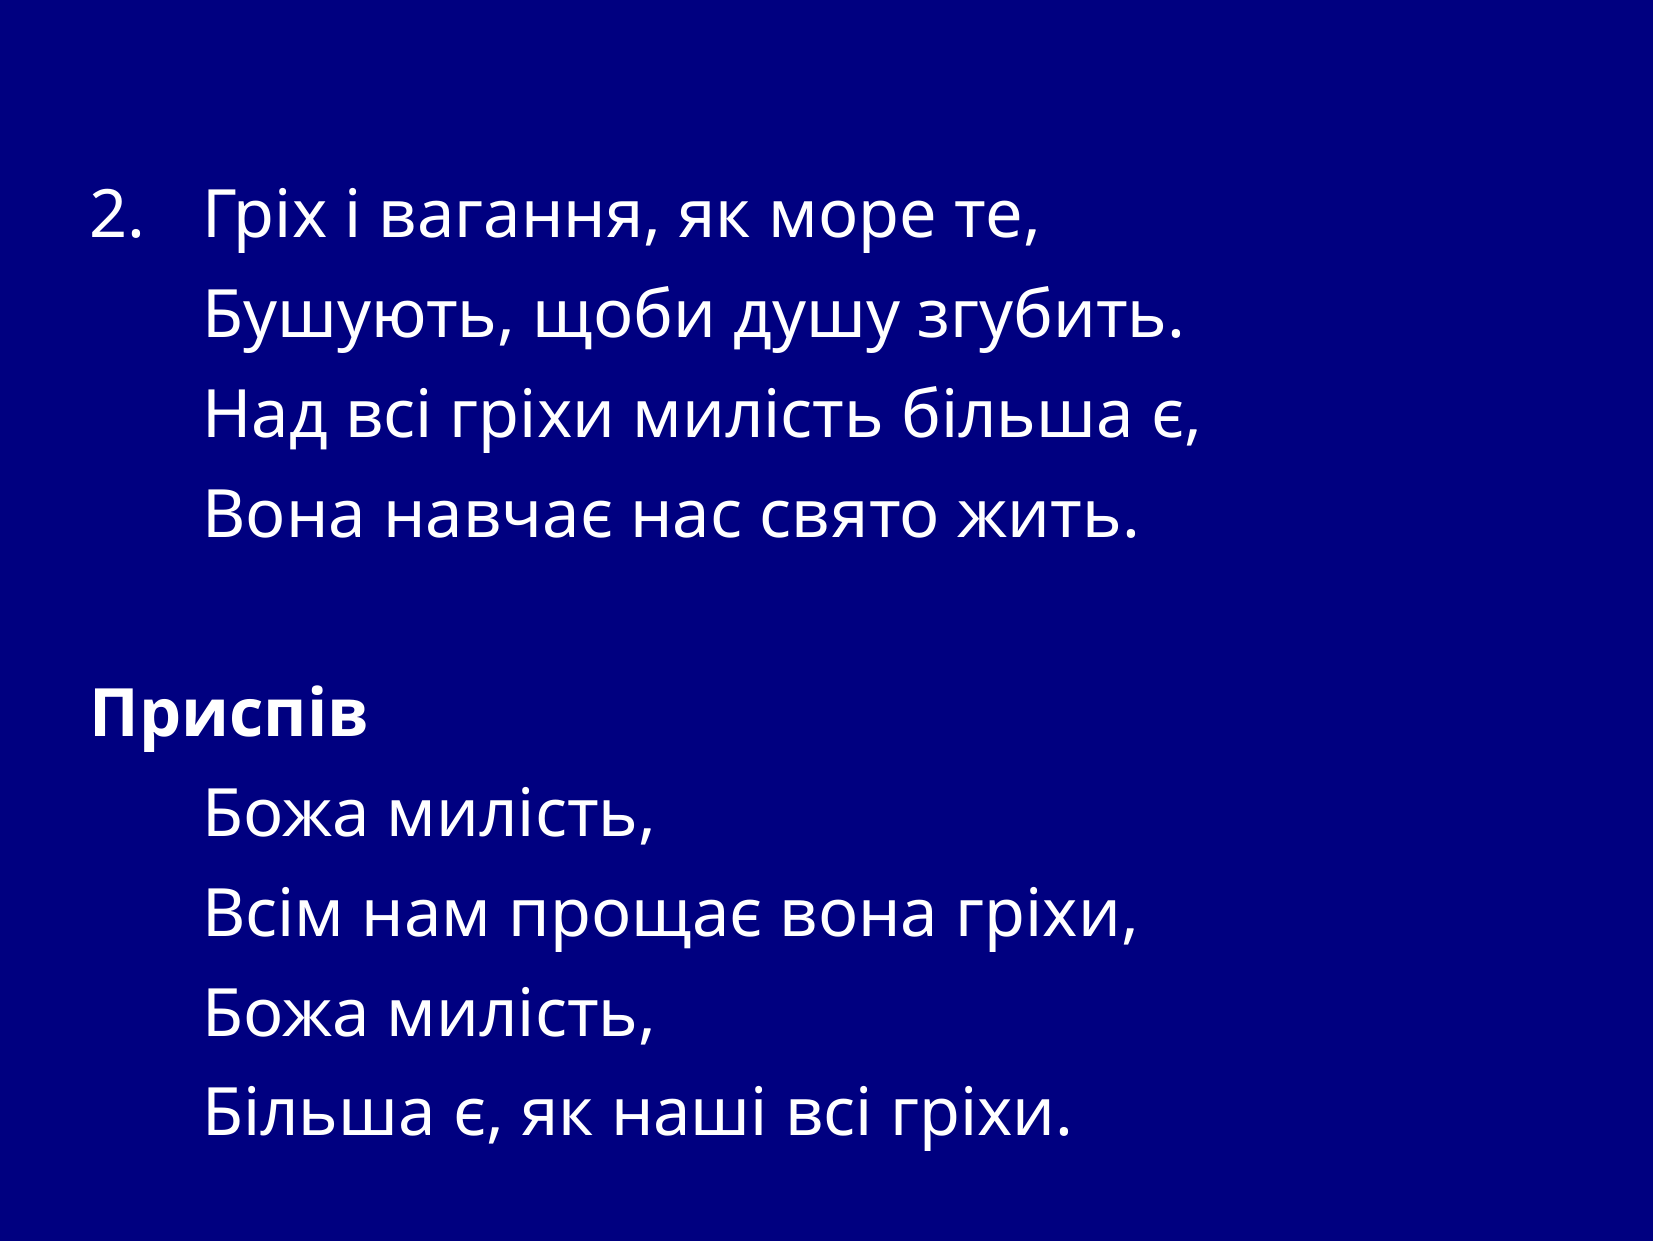

2.	Гріх і вагання, як море те,
	Бушують, щоби душу згубить.
	Над всі гріхи милість більша є,
	Вона навчає нас свято жить.
Приспів
	Божа милість,
	Всім нам прощає вона гріхи,
	Божа милість,
	Більша є, як наші всі гріхи.